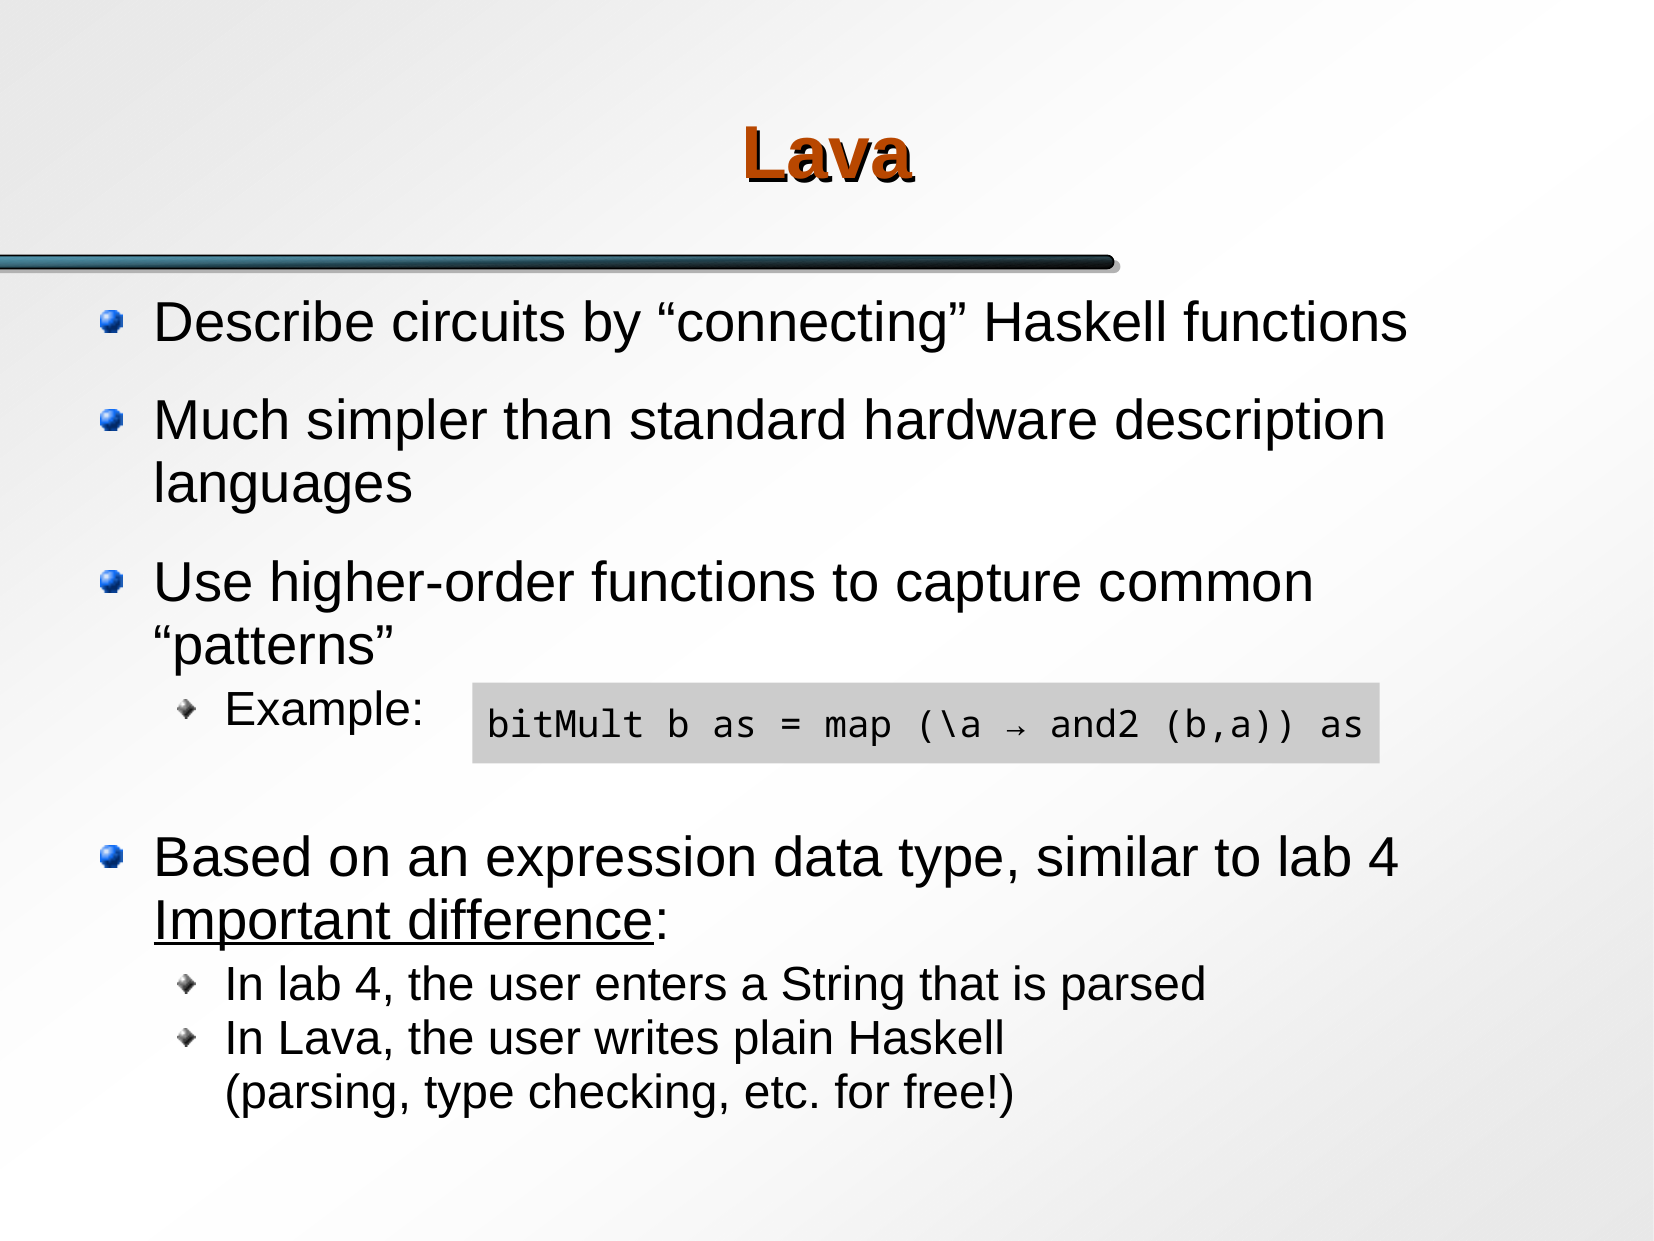

# Lava
Describe circuits by “connecting” Haskell functions
Much simpler than standard hardware description languages
Use higher-order functions to capture common “patterns”
Example:
Based on an expression data type, similar to lab 4
Important difference:
In lab 4, the user enters a String that is parsed
In Lava, the user writes plain Haskell
(parsing, type checking, etc. for free!)
bitMult b as = map (\a → and2 (b,a)) as